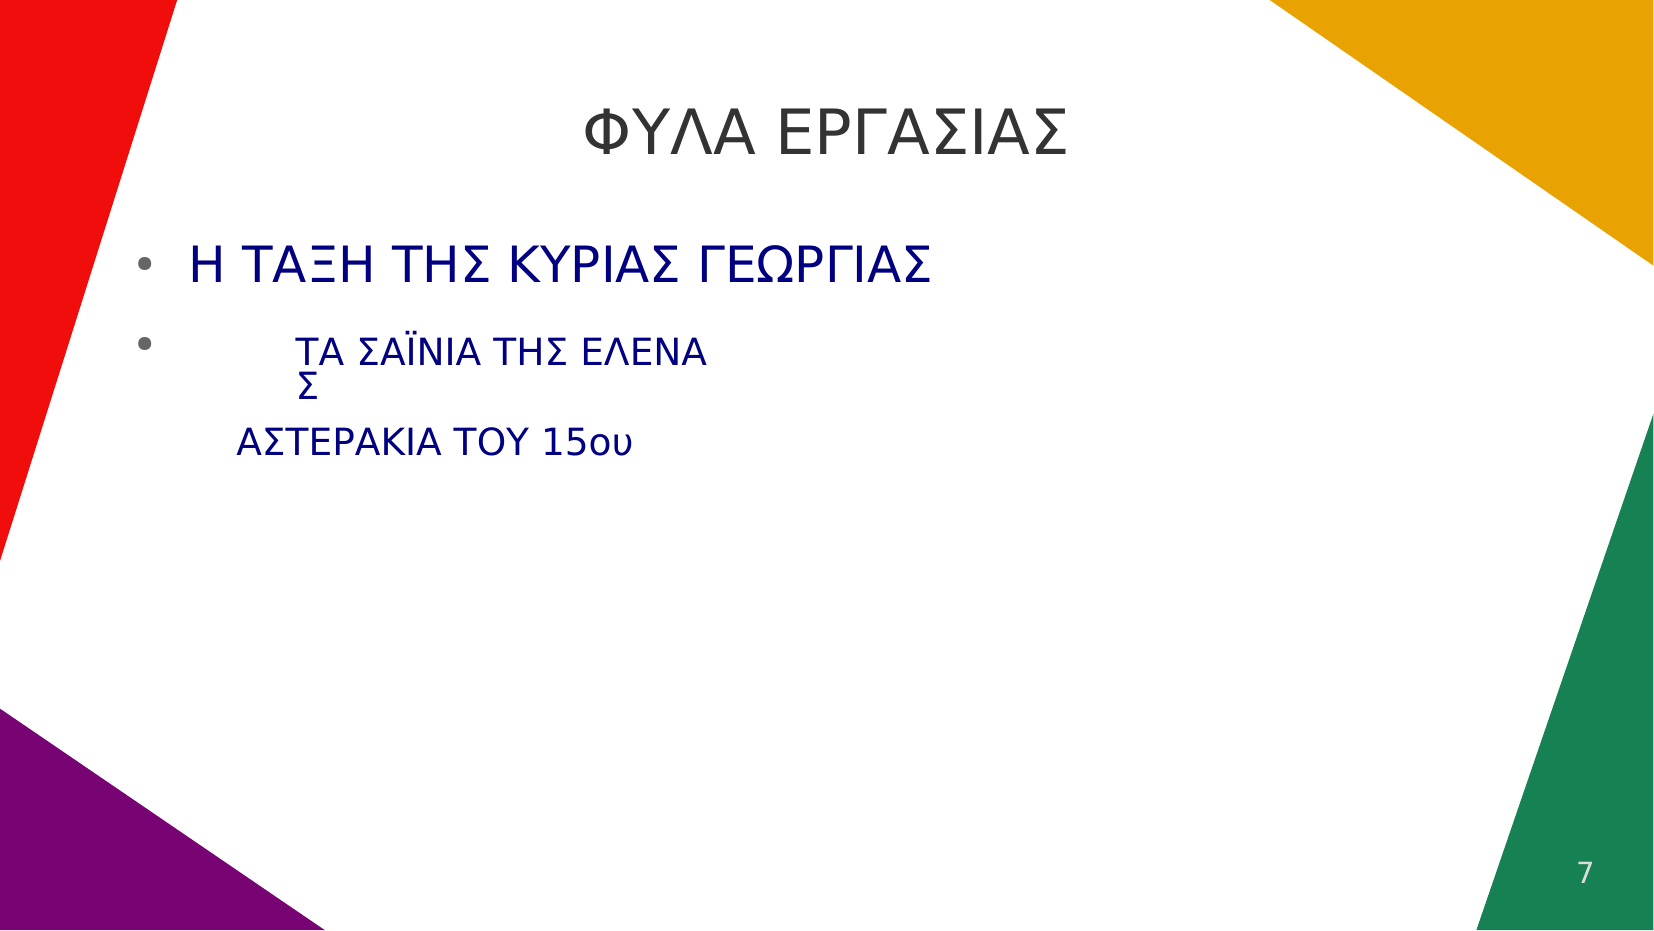

# ΦΥΛΑ ΕΡΓΑΣΙΑΣ
Η ΤΑΞΗ ΤΗΣ ΚΥΡΙΑΣ ΓΕΩΡΓΙΑΣ
ΤΑ ΣΑΪΝΙΑ ΤΗΣ ΕΛΕΝΑΣ
ΑΣΤΕΡΑΚΙΑ ΤΟΥ 15ου
7